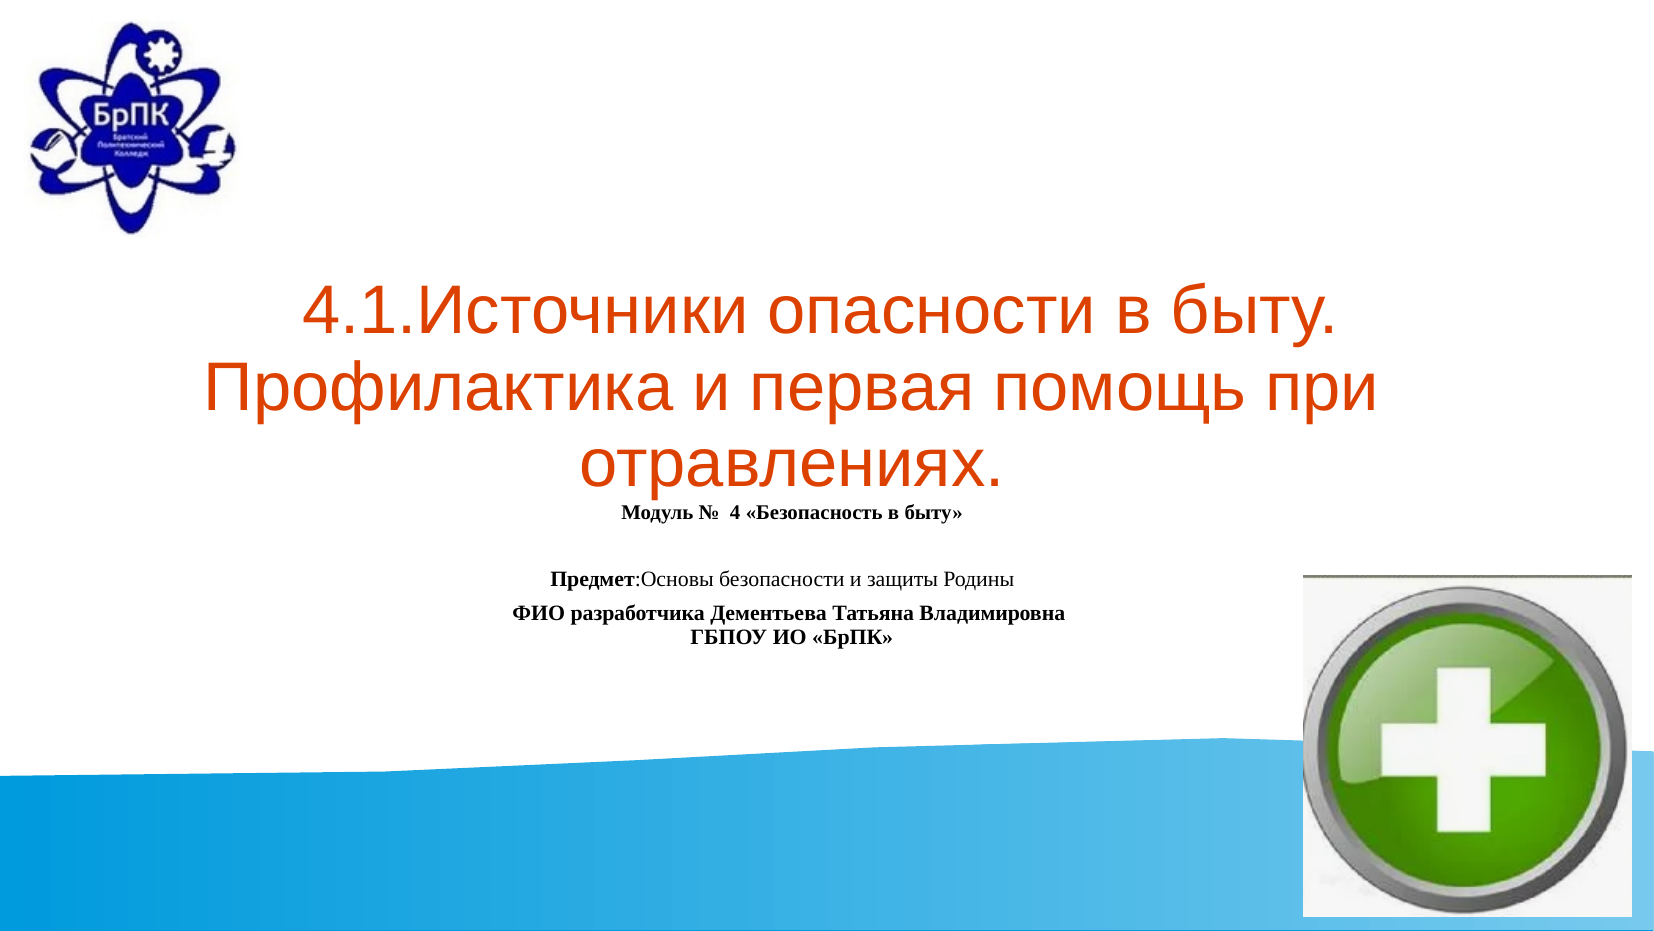

# 4.1.Источники опасности в быту. Профилактика и первая помощь при отравлениях. Модуль № 4 «Безопасность в быту» Предмет:Основы безопасности и защиты Родины ФИО разработчика Дементьева Татьяна Владимировна ГБПОУ ИО «БрПК»